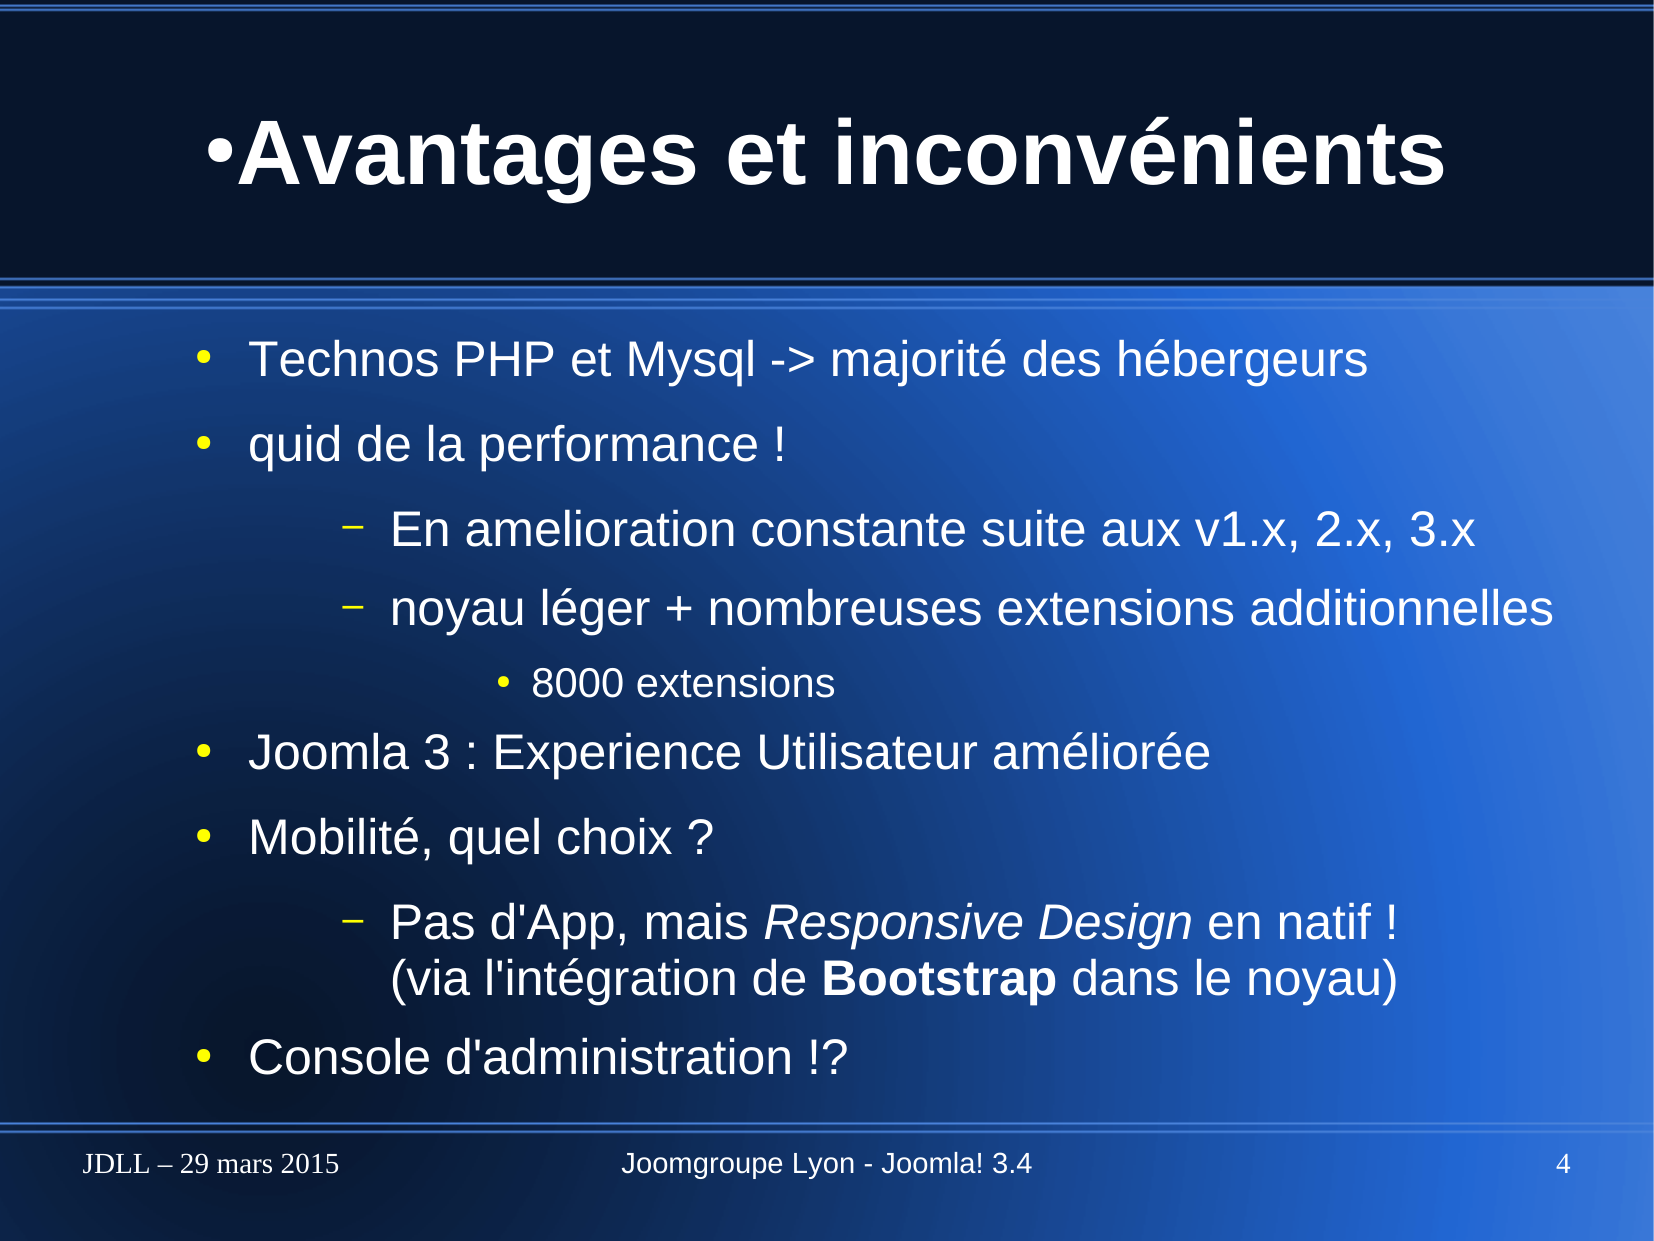

# Avantages et inconvénients
Technos PHP et Mysql -> majorité des hébergeurs
quid de la performance !
En amelioration constante suite aux v1.x, 2.x, 3.x
noyau léger + nombreuses extensions additionnelles
8000 extensions
Joomla 3 : Experience Utilisateur améliorée
Mobilité, quel choix ?
Pas d'App, mais Responsive Design en natif !
(via l'intégration de Bootstrap dans le noyau)
Console d'administration !?
29/03/2015
Joomgroupe Lyon - Joomla! 3.4
4